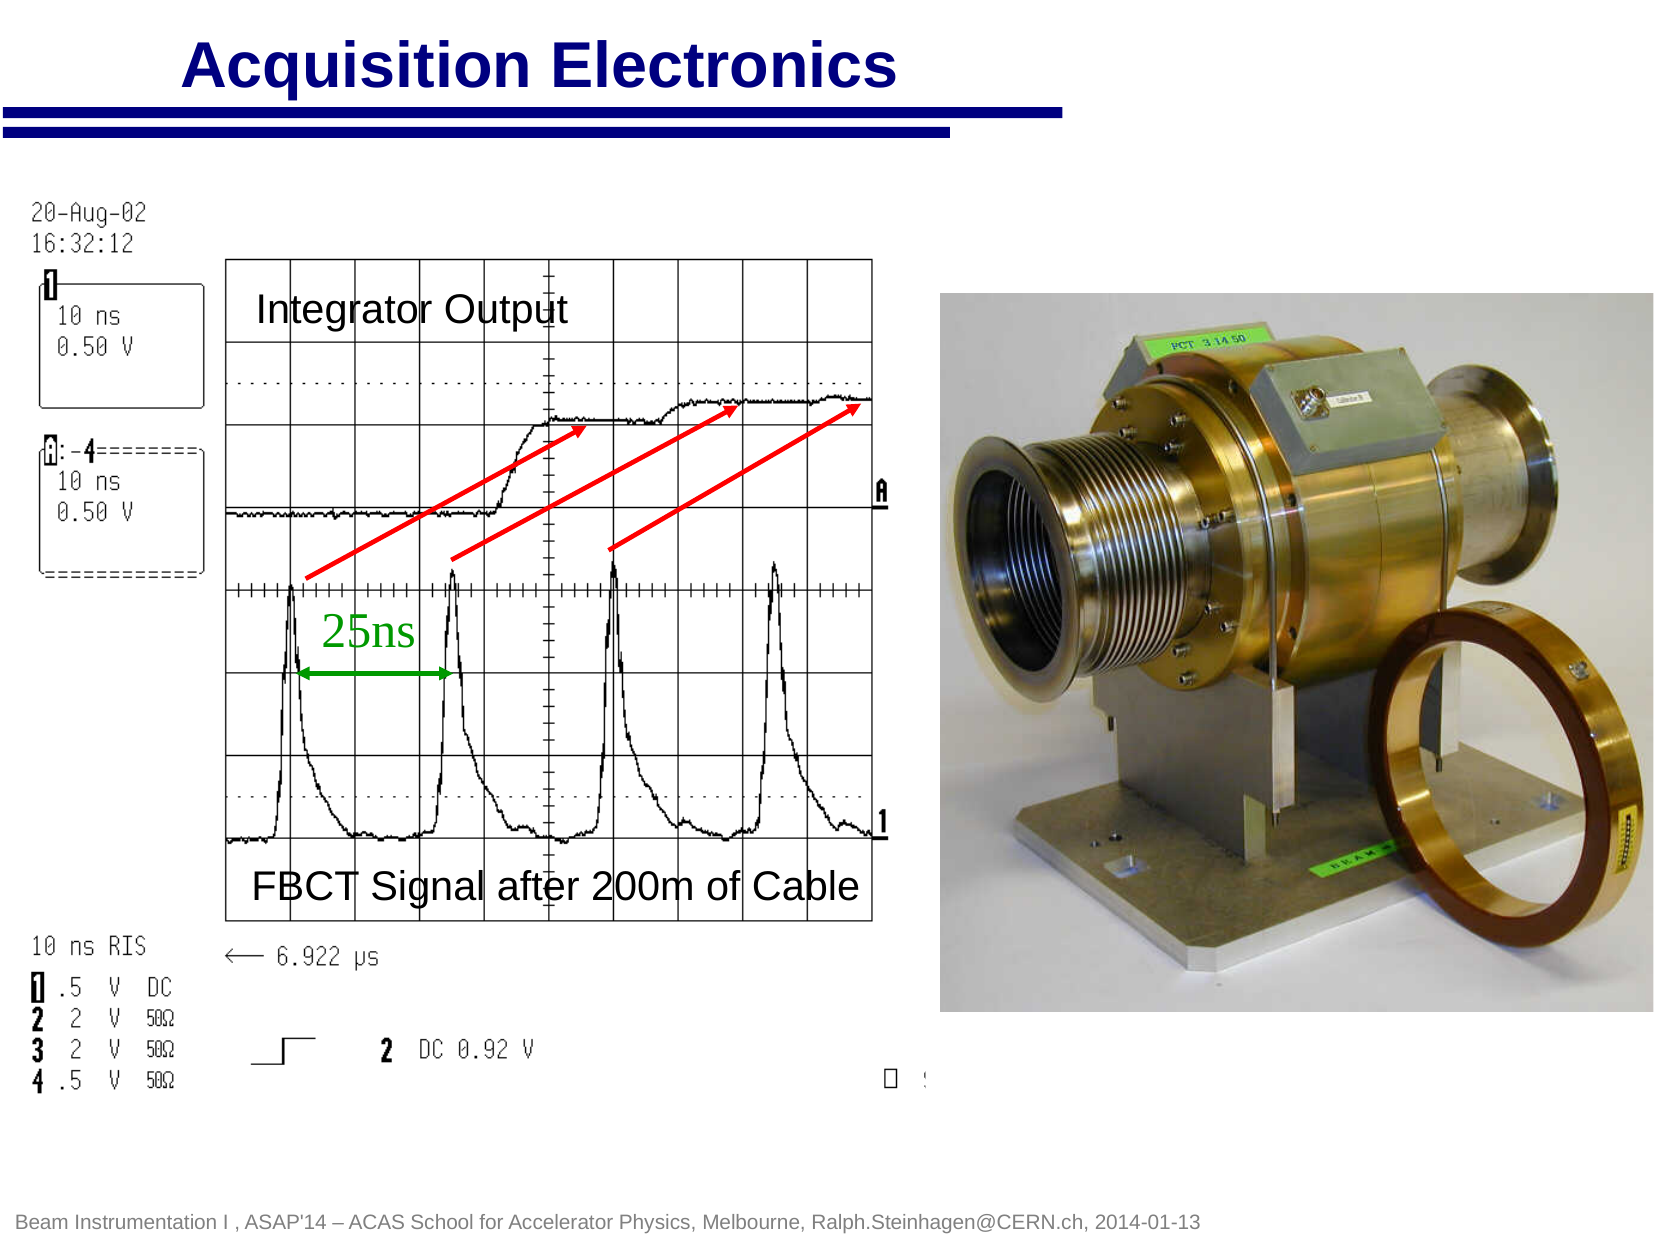

# Acquisition Electronics
Integrator Output
25ns
FBCT Signal after 200m of Cable